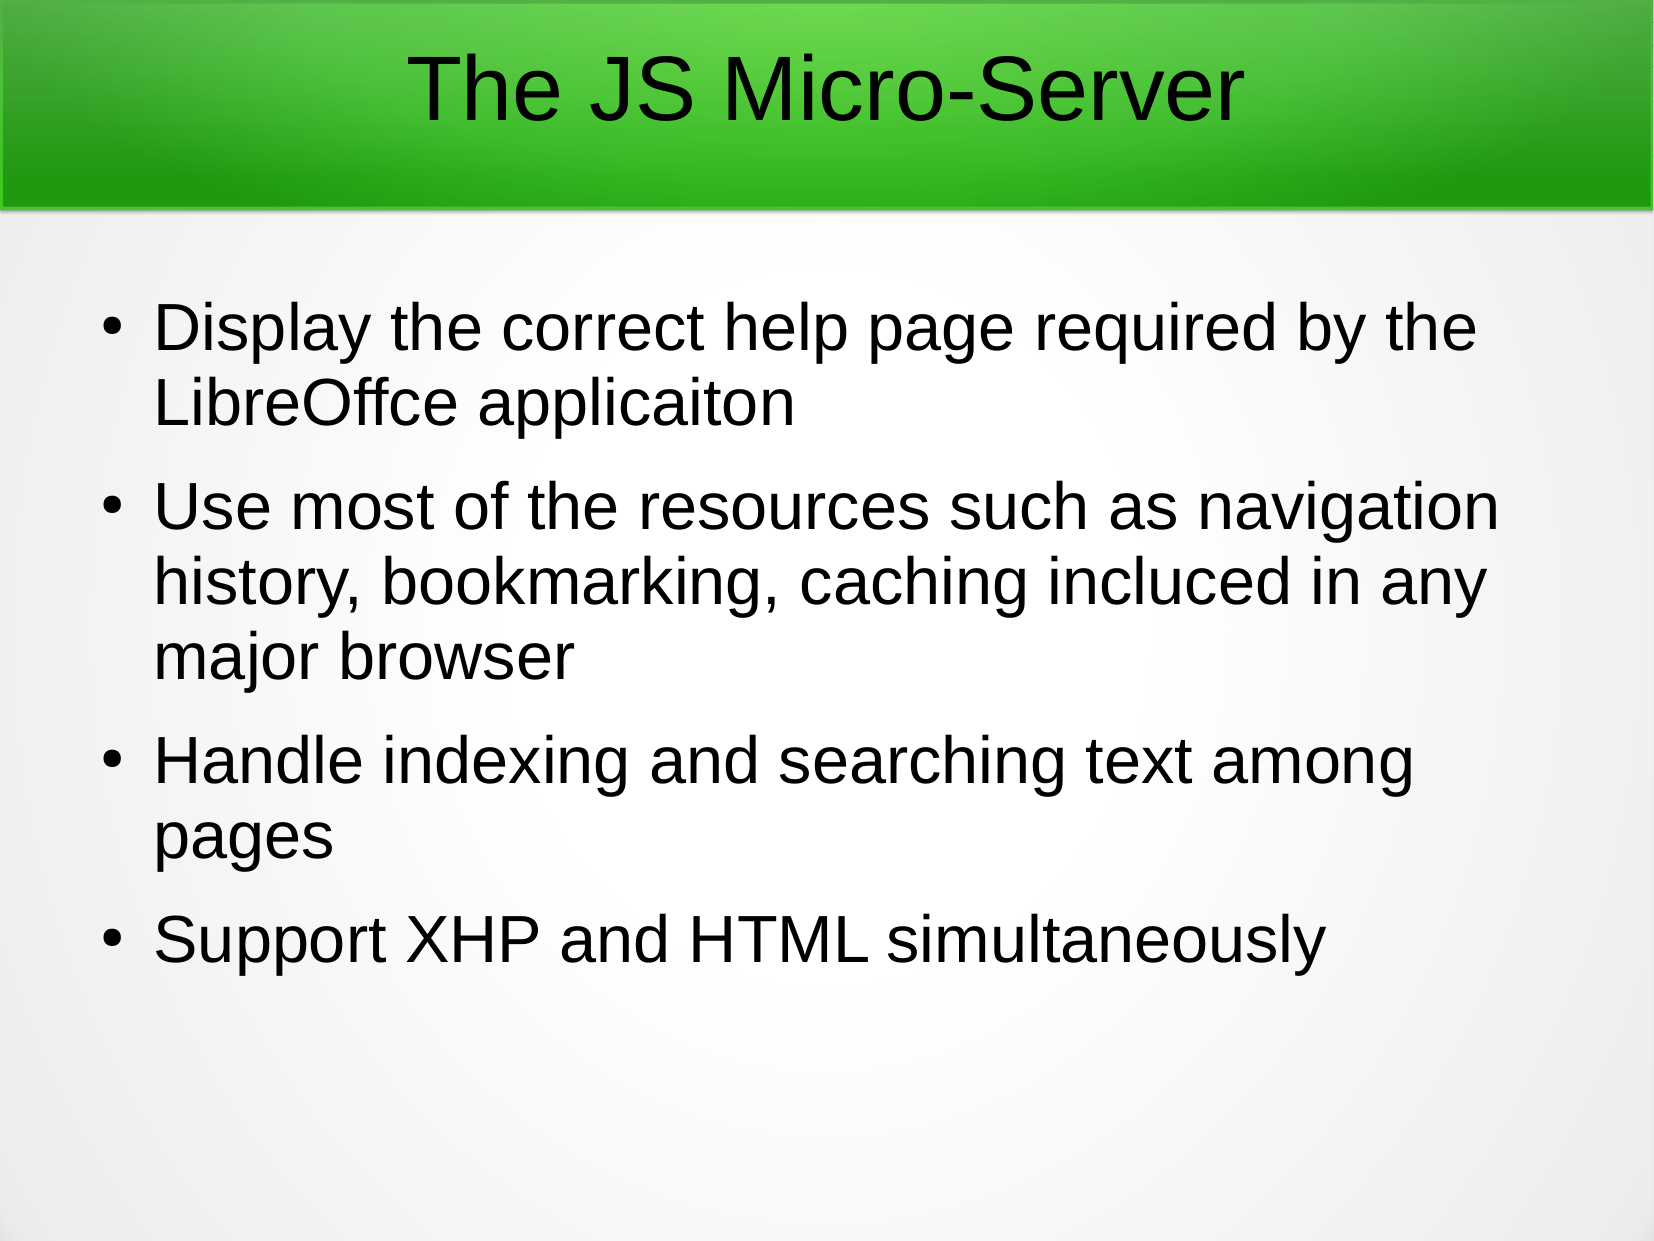

# The JS Micro-Server
Display the correct help page required by the LibreOffce applicaiton
Use most of the resources such as navigation history, bookmarking, caching incluced in any major browser
Handle indexing and searching text among pages
Support XHP and HTML simultaneously